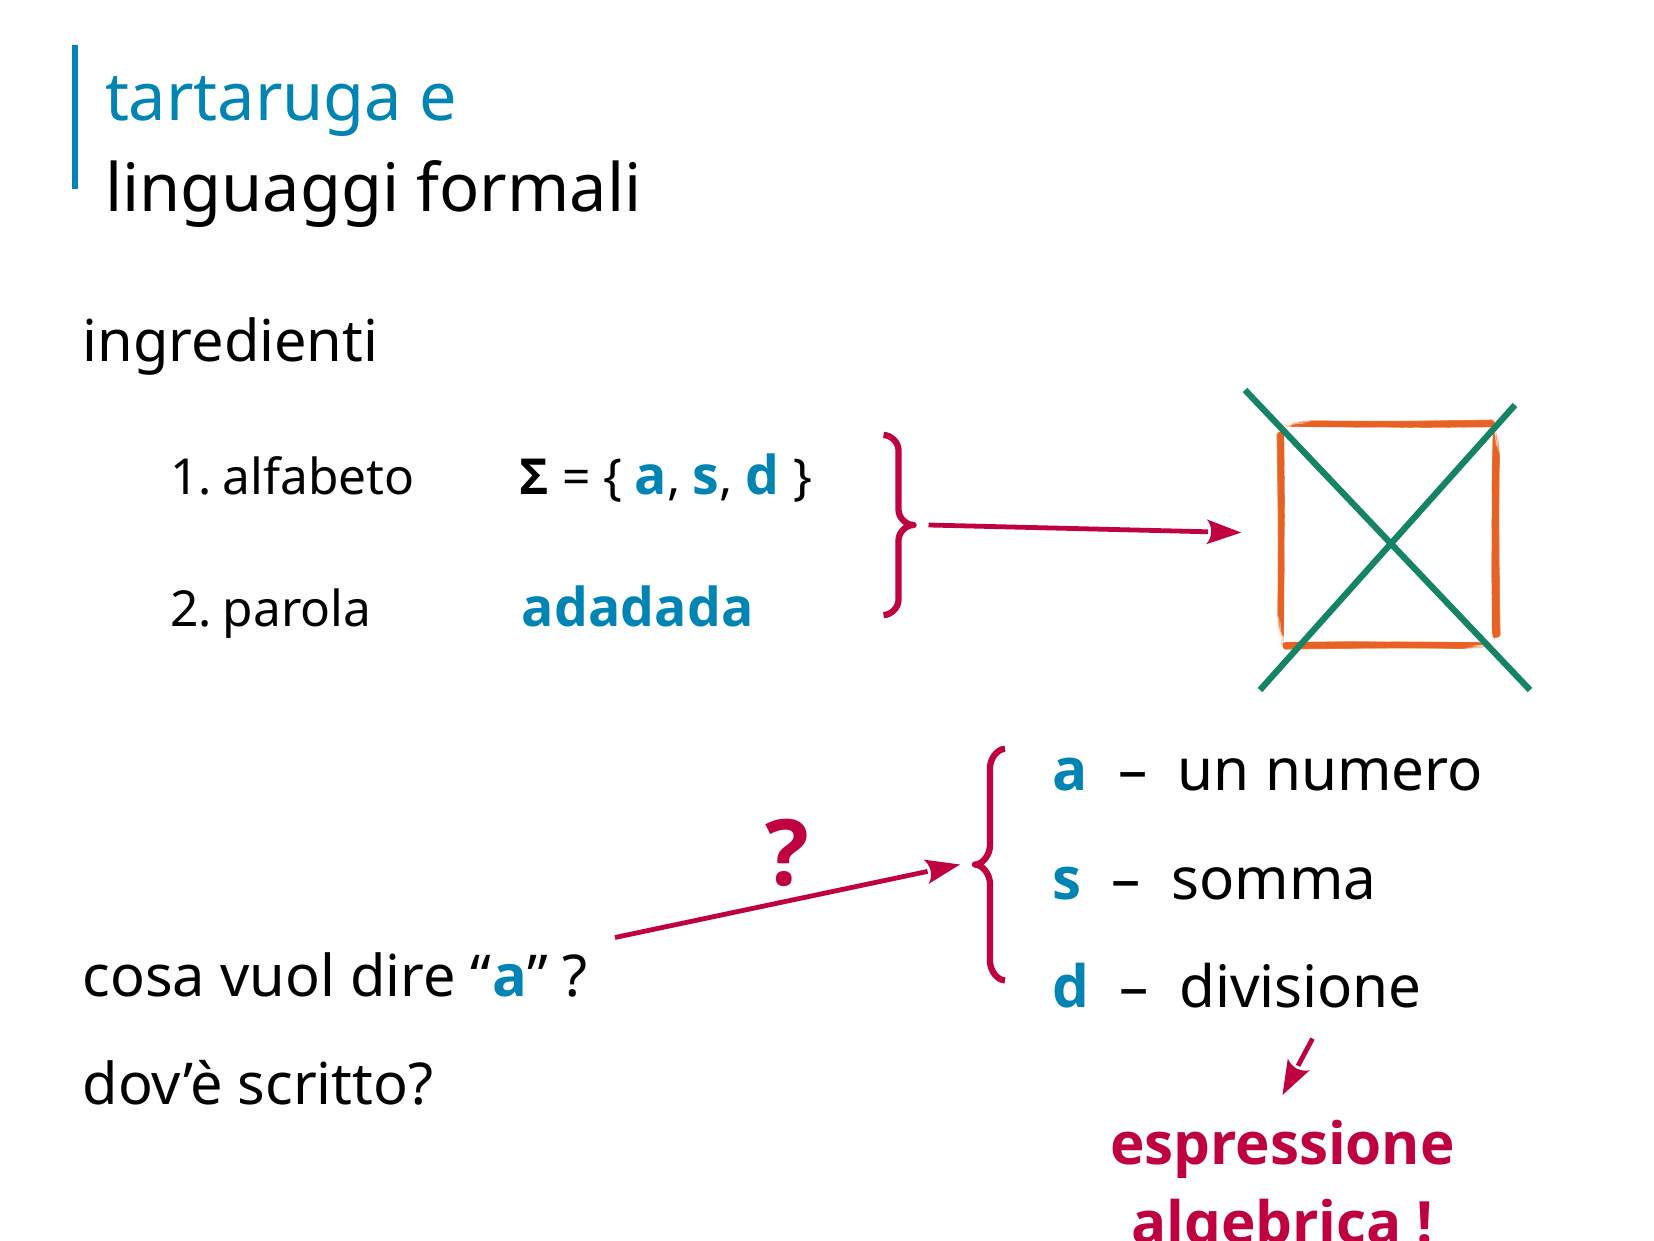

# tartaruga e linguaggi formali
ingredienti
alfabeto	Σ = { a, s, d }
parola	adadada
cosa vuol dire “a” ?
dov’è scritto?
a – un numero
s – somma
d – divisione
?
espressione algebrica !